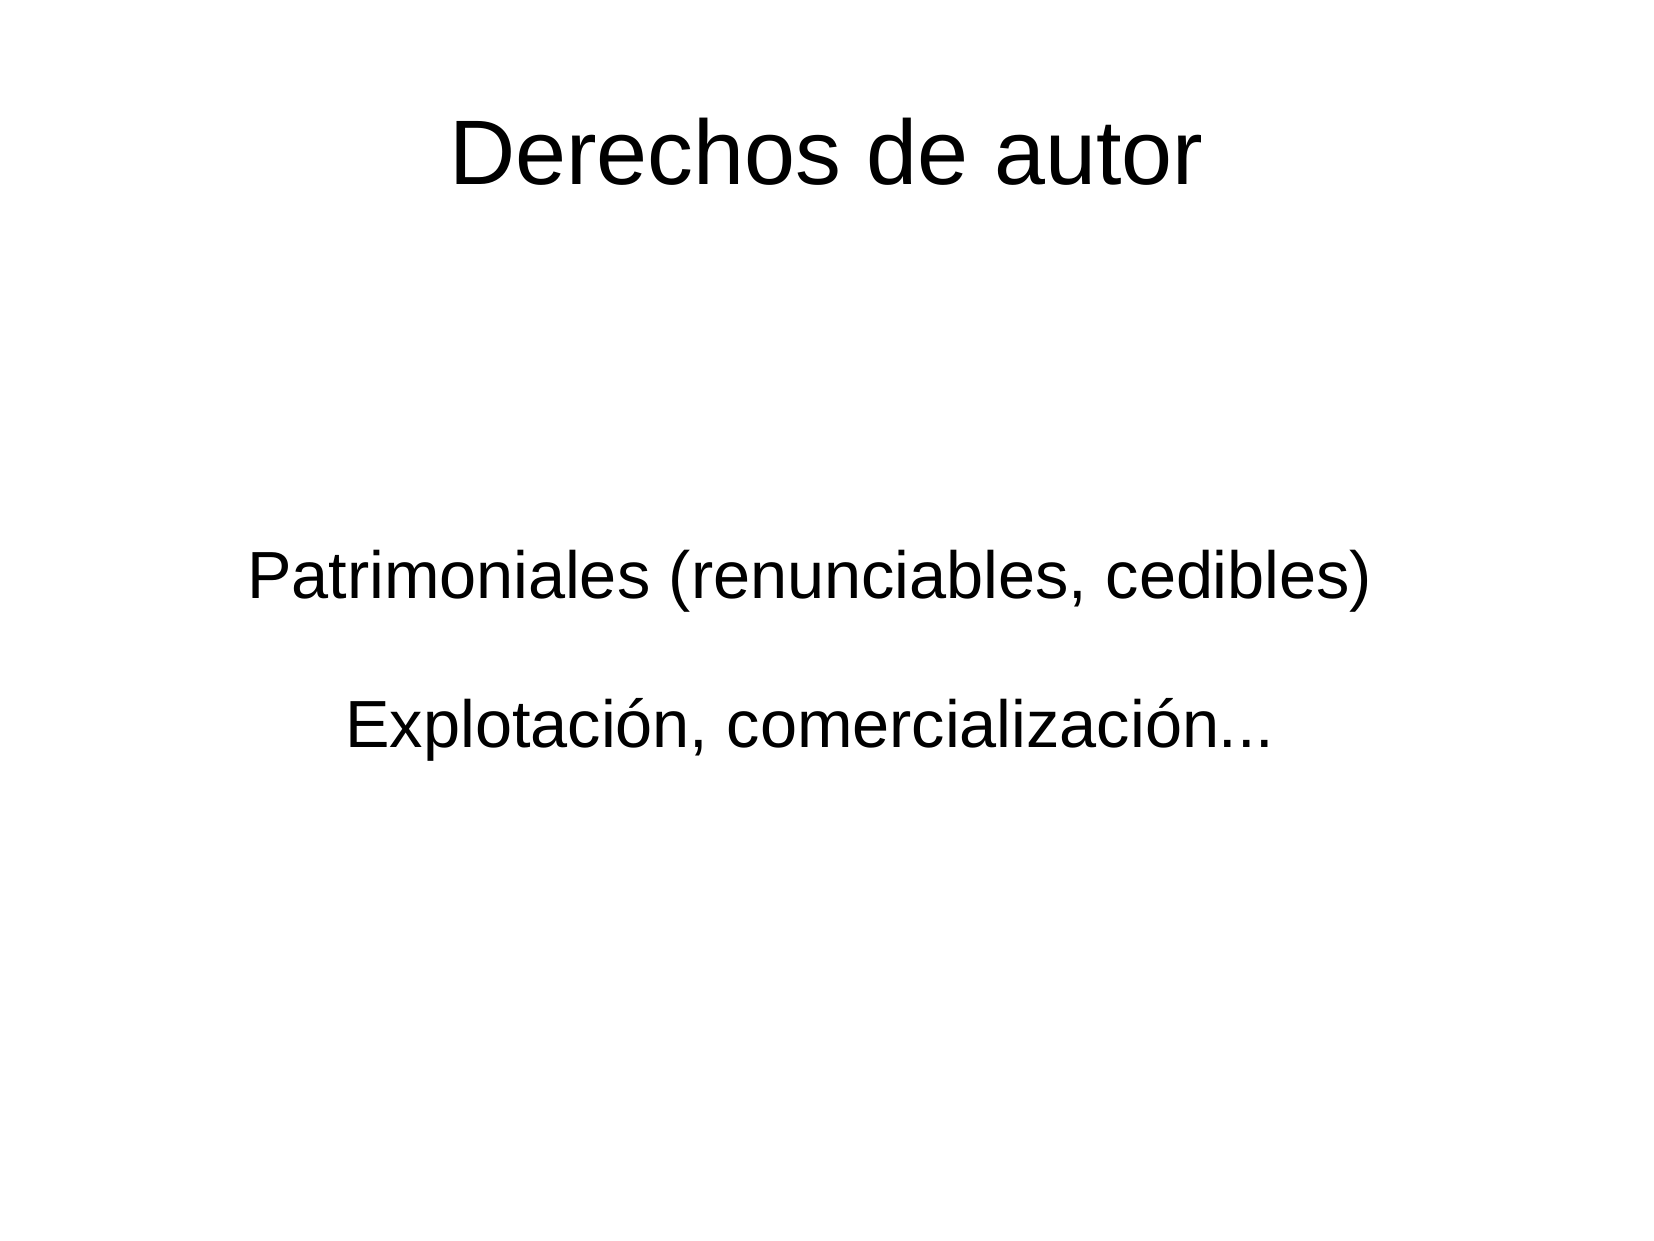

# Derechos de autor
Patrimoniales (renunciables, cedibles)
Explotación, comercialización...